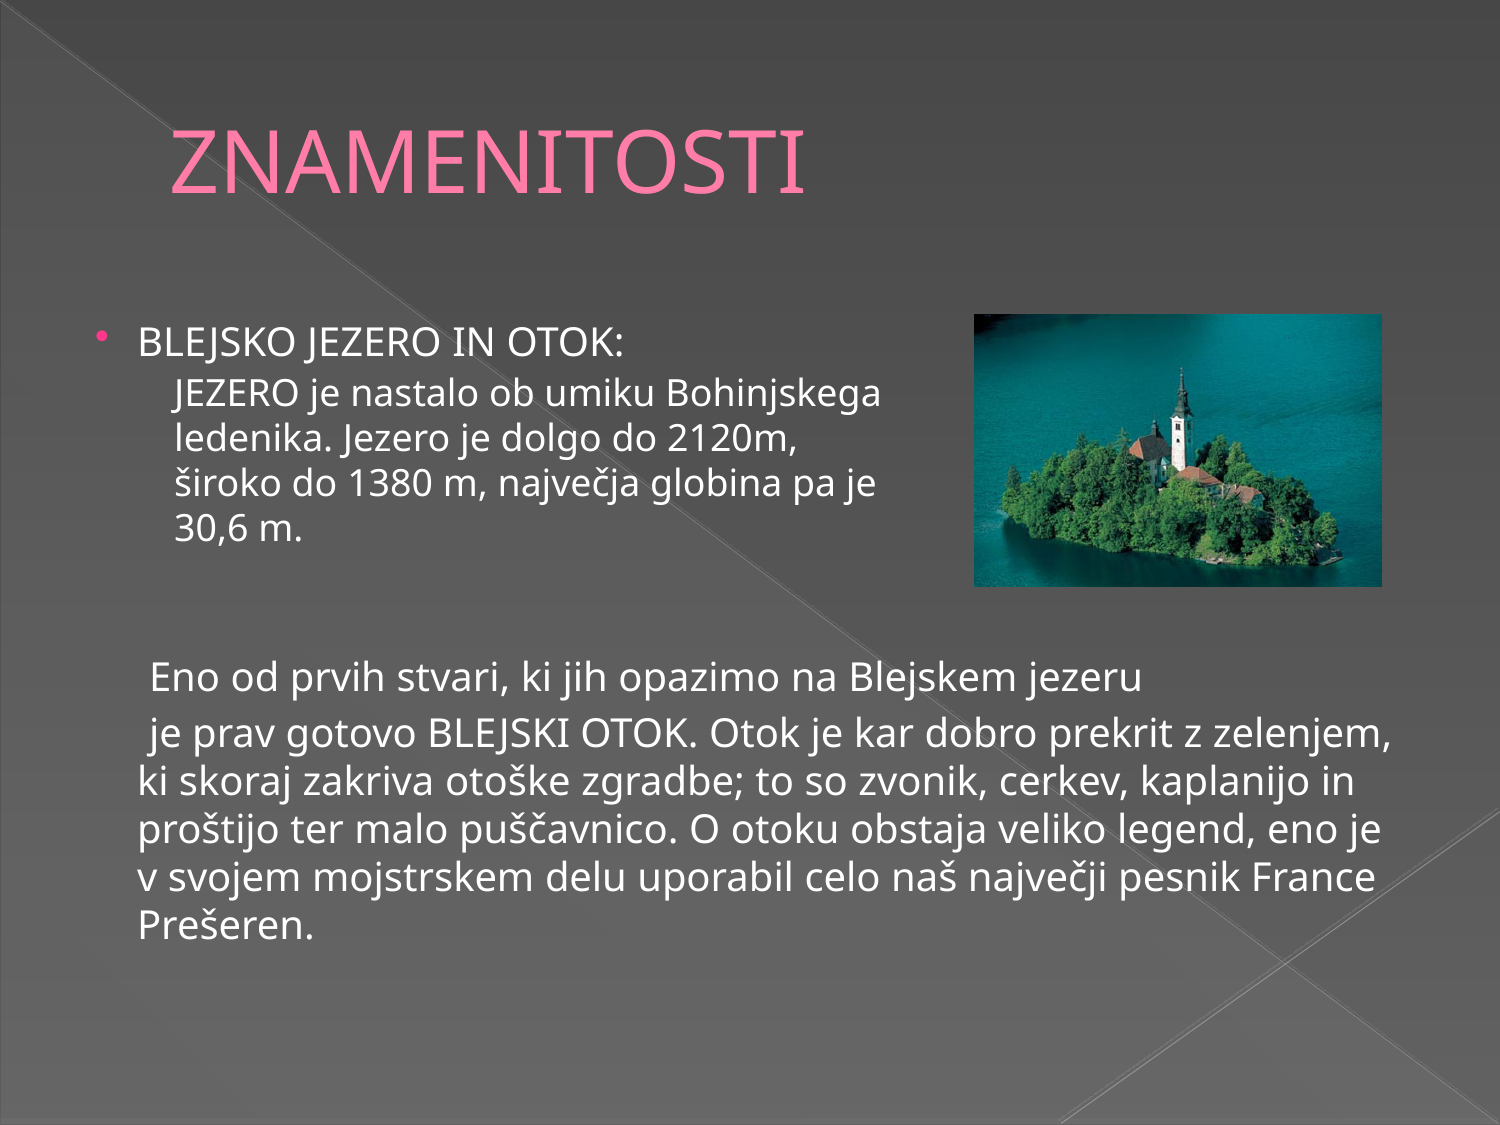

# ZNAMENITOSTI
BLEJSKO JEZERO IN OTOK:
 Eno od prvih stvari, ki jih opazimo na Blejskem jezeru
 je prav gotovo BLEJSKI OTOK. Otok je kar dobro prekrit z zelenjem, ki skoraj zakriva otoške zgradbe; to so zvonik, cerkev, kaplanijo in proštijo ter malo puščavnico. O otoku obstaja veliko legend, eno je v svojem mojstrskem delu uporabil celo naš največji pesnik France Prešeren.
JEZERO je nastalo ob umiku Bohinjskega ledenika. Jezero je dolgo do 2120m, široko do 1380 m, največja globina pa je 30,6 m.